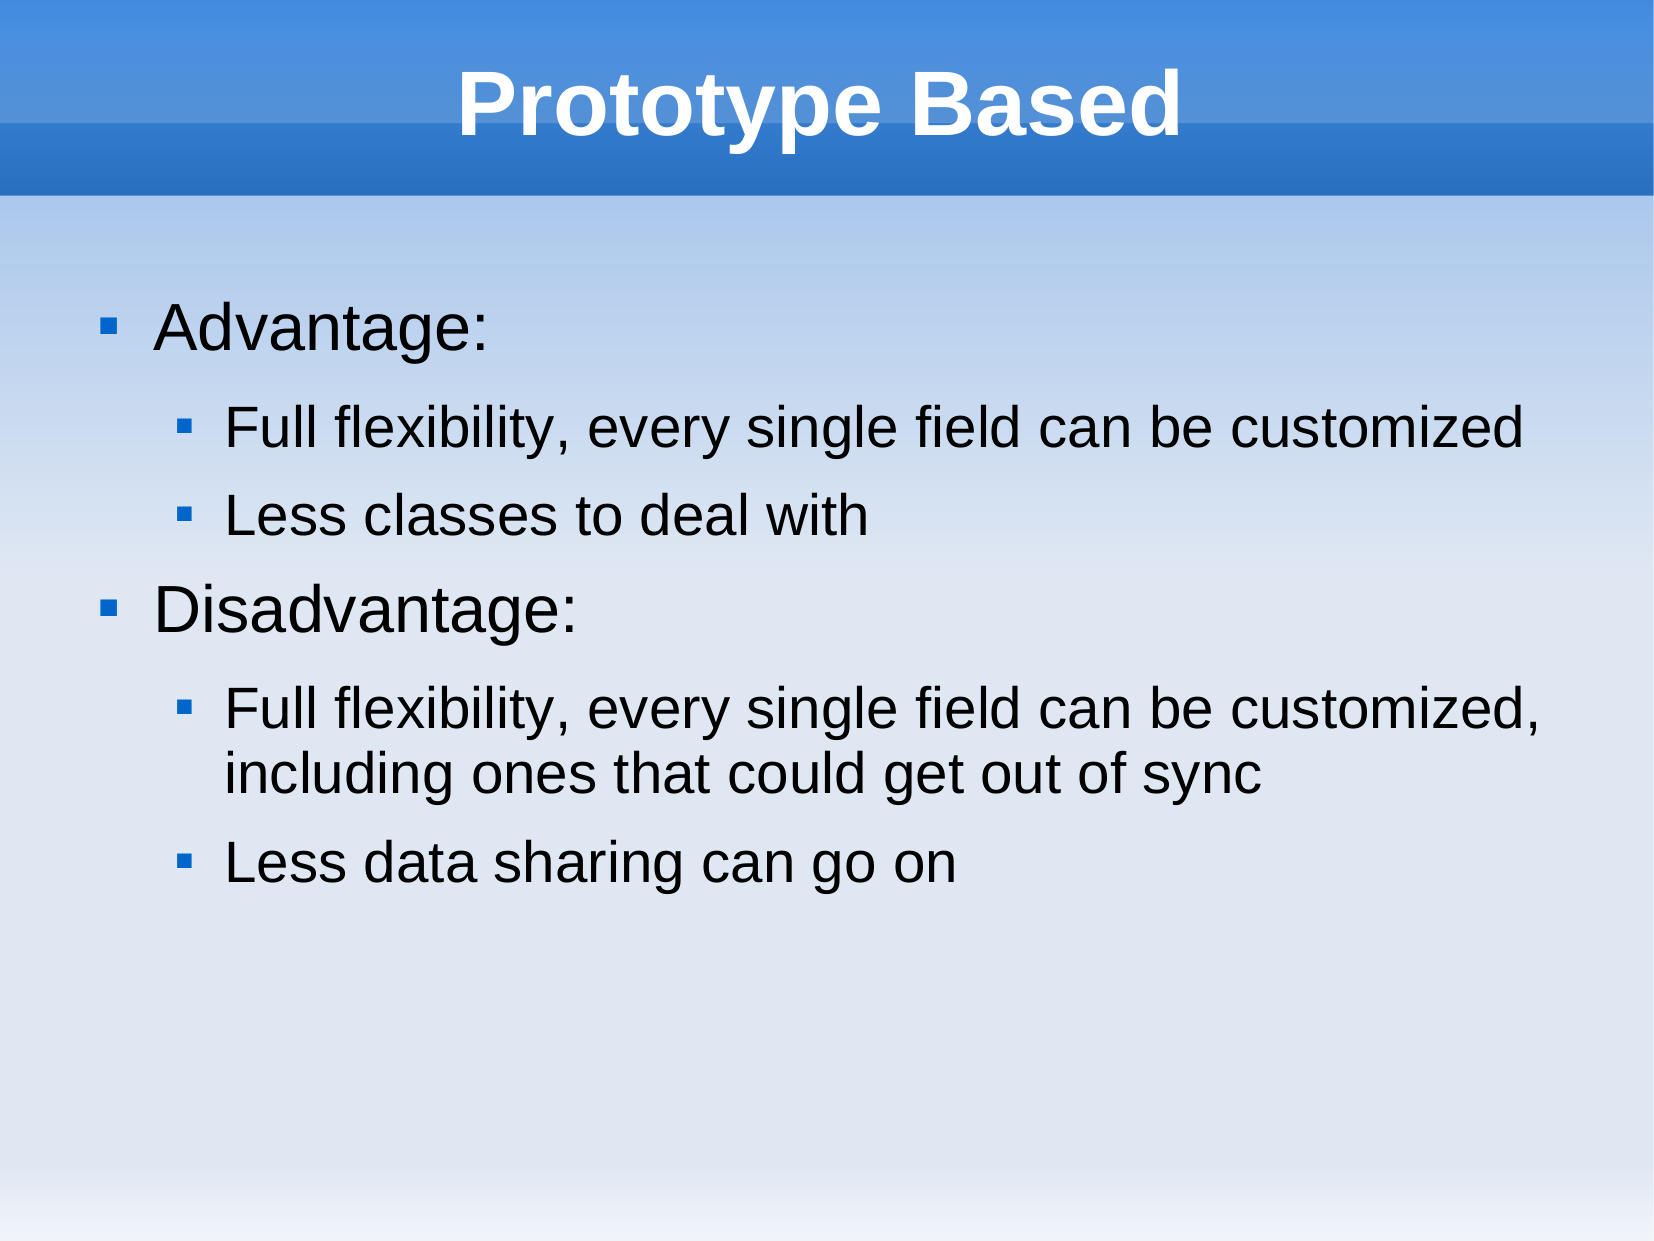

# Prototype Based
Advantage:
Full flexibility, every single field can be customized
Less classes to deal with
Disadvantage:
Full flexibility, every single field can be customized, including ones that could get out of sync
Less data sharing can go on